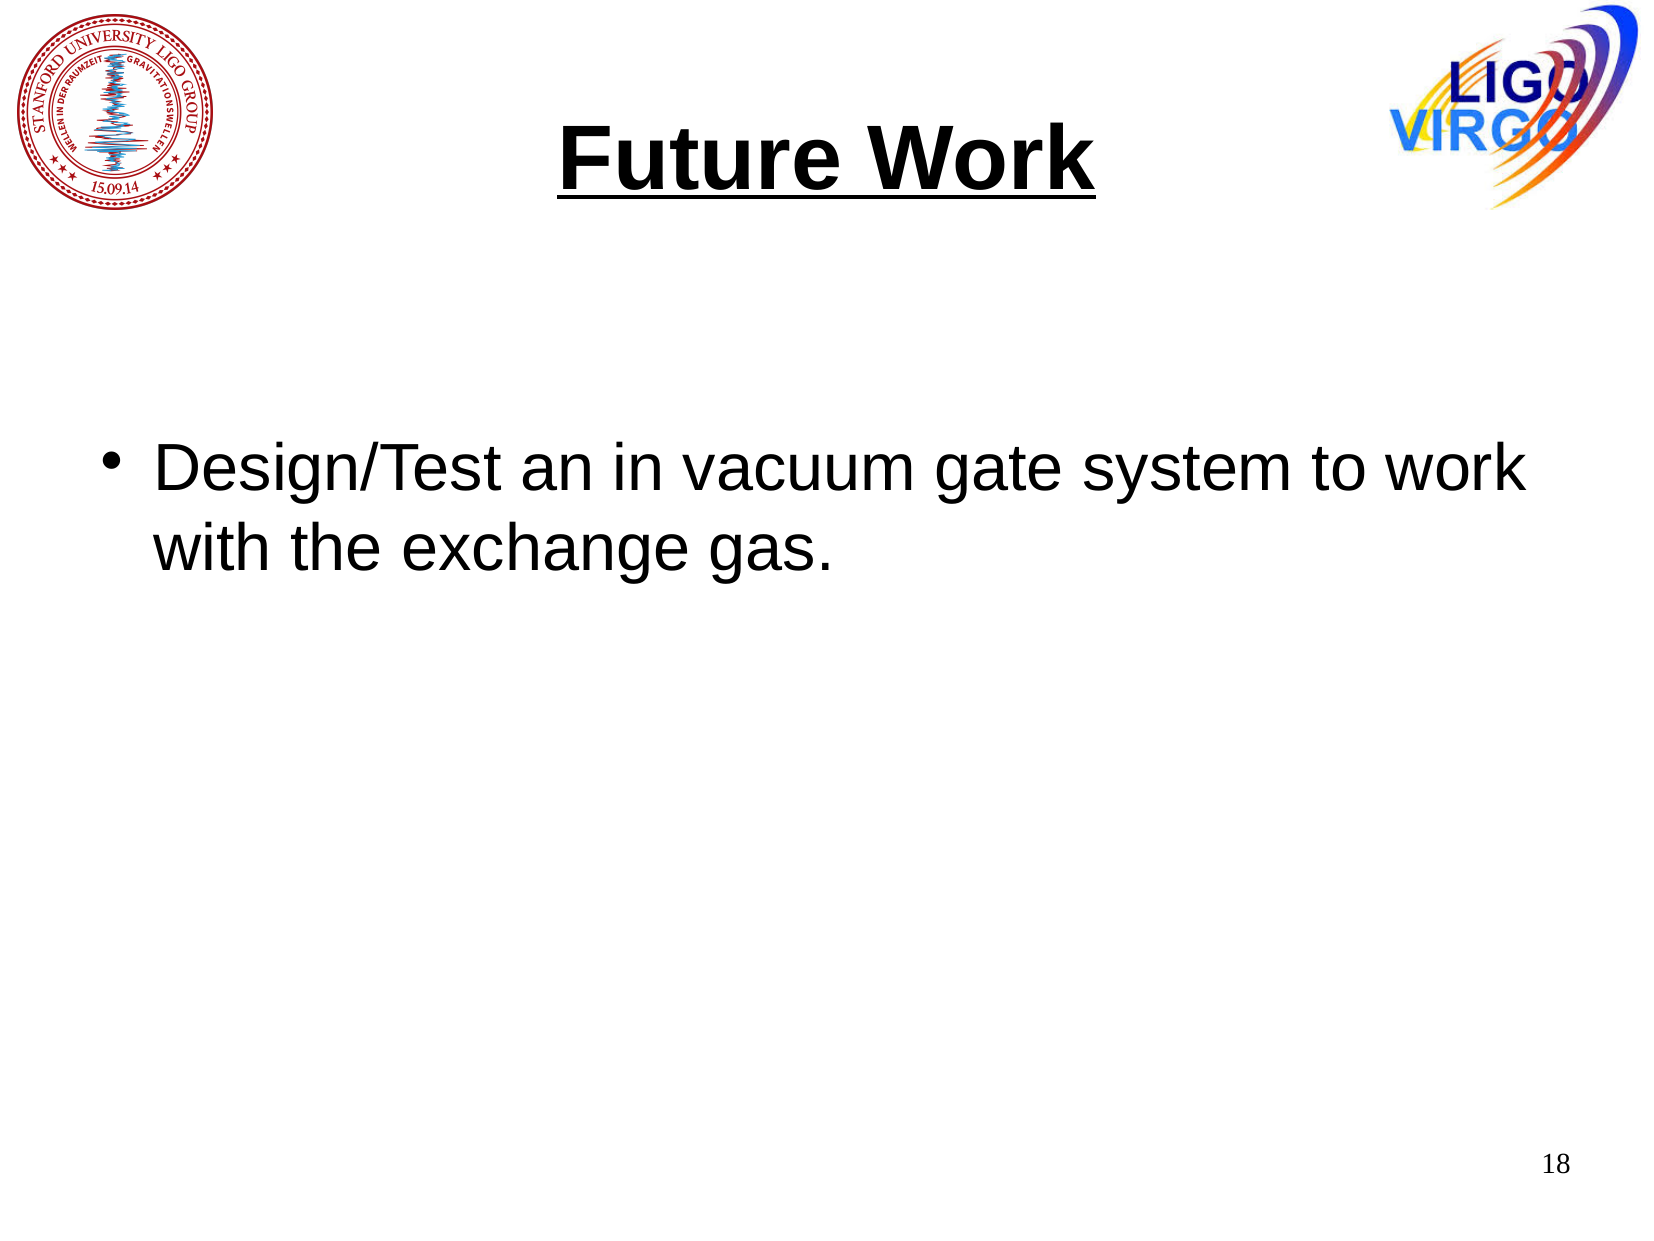

Future Work
Design/Test an in vacuum gate system to work with the exchange gas.
18